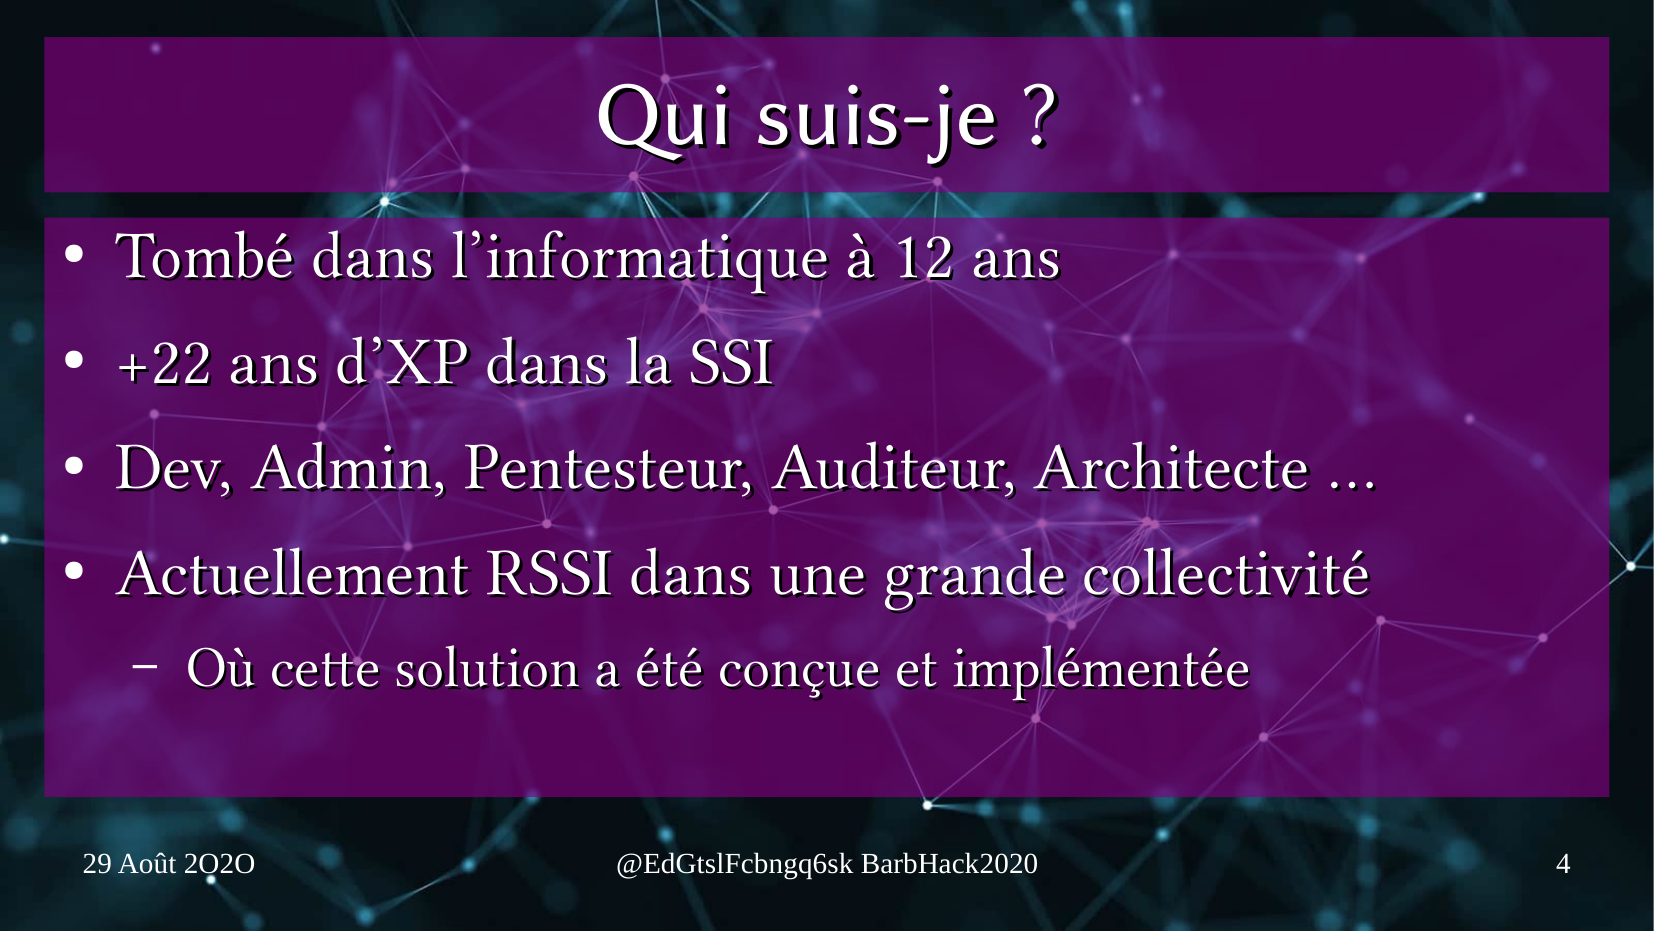

# Qui suis-je ?
Tombé dans l’informatique à 12 ans
+22 ans d’XP dans la SSI
Dev, Admin, Pentesteur, Auditeur, Architecte …
Actuellement RSSI dans une grande collectivité
Où cette solution a été conçue et implémentée
29 Août 2O2O
@EdGtslFcbngq6sk BarbHack2020
4